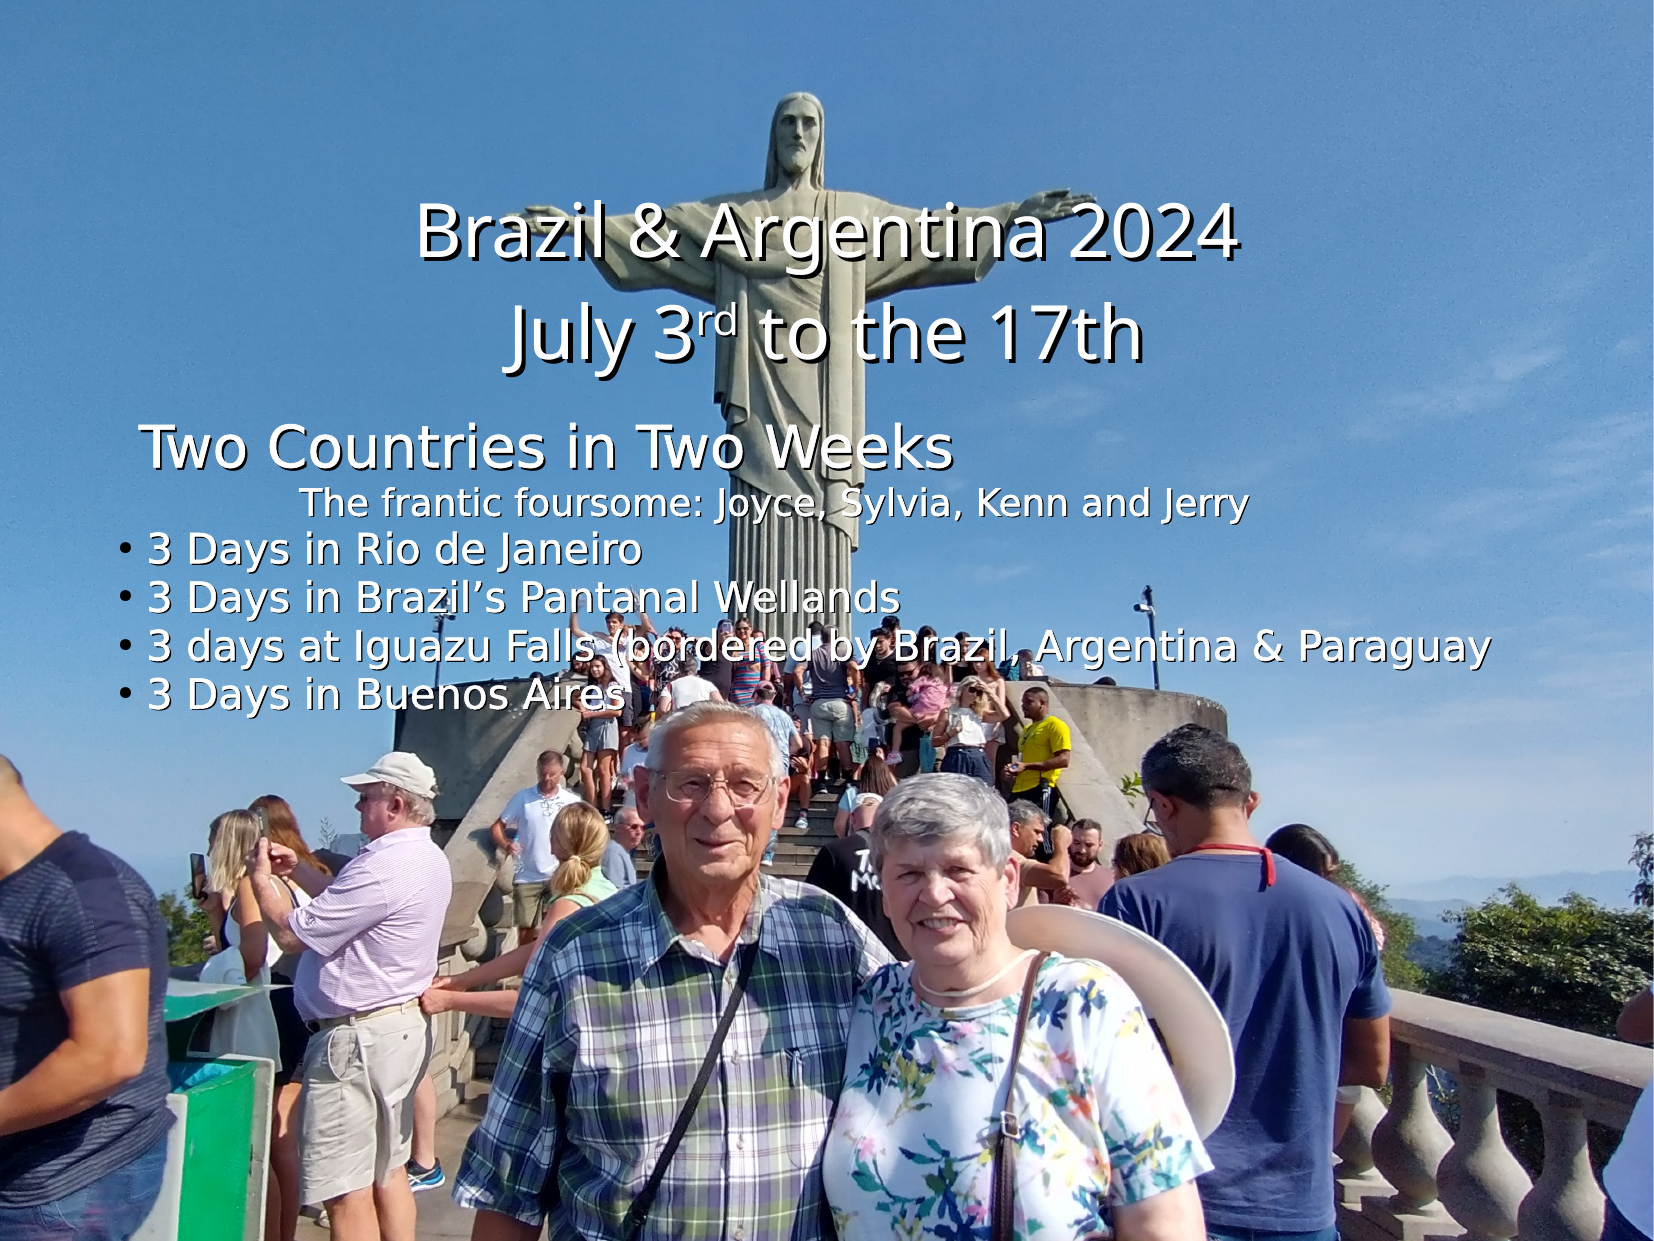

# Brazil & Argentina 2024 July 3rd to the 17th
Two Countries in Two Weeks
 The frantic foursome: Joyce, Sylvia, Kenn and Jerry
 3 Days in Rio de Janeiro
 3 Days in Brazil’s Pantanal Wellands
 3 days at Iguazu Falls (bordered by Brazil, Argentina & Paraguay
 3 Days in Buenos Aires